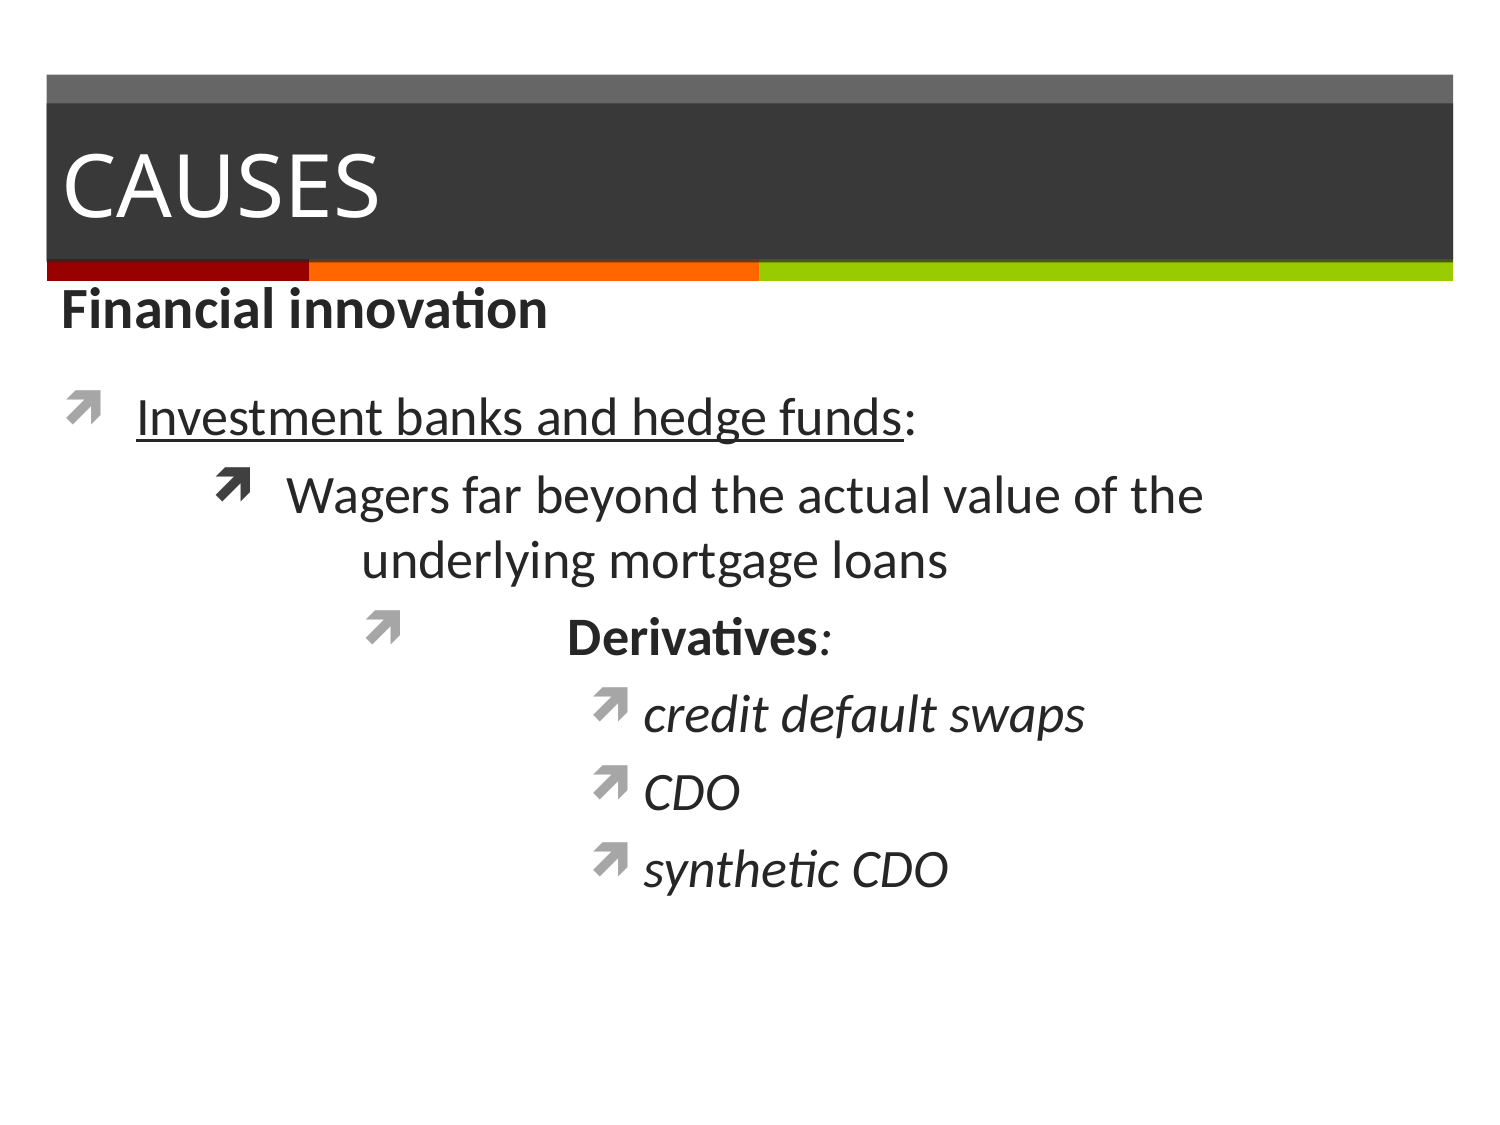

CAUSES
Financial innovation
Investment banks and hedge funds:
Wagers far beyond the actual value of the underlying mortgage loans
	Derivatives:
credit default swaps
CDO
synthetic CDO